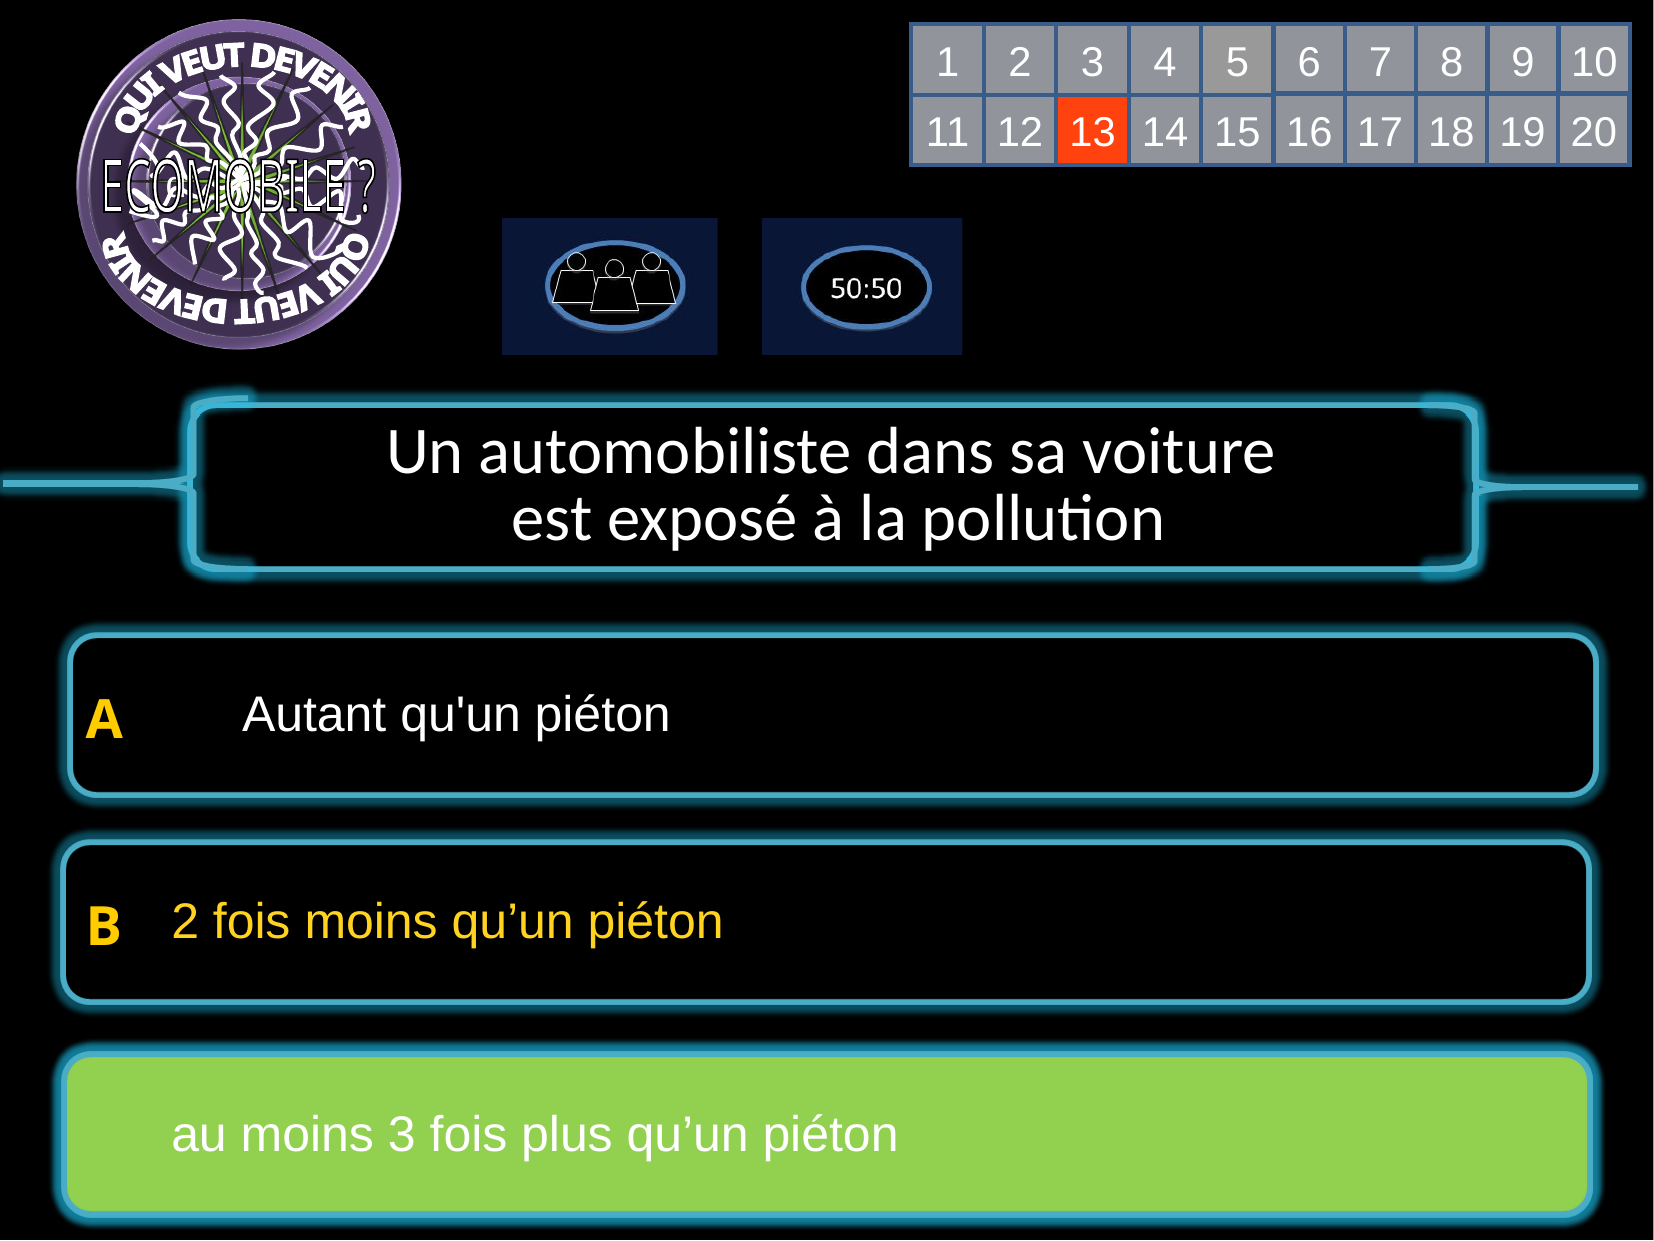

1
1
2
2
3
3
4
4
5
5
6
6
7
7
8
8
9
9
10
10
16
16
17
17
18
18
19
19
20
20
11
11
12
12
13
14
14
15
15
# Un automobiliste dans sa voiture est exposé à la pollution
Autant qu'un piéton
2 fois moins qu’un piéton
au moins 3 fois plus qu’un piéton